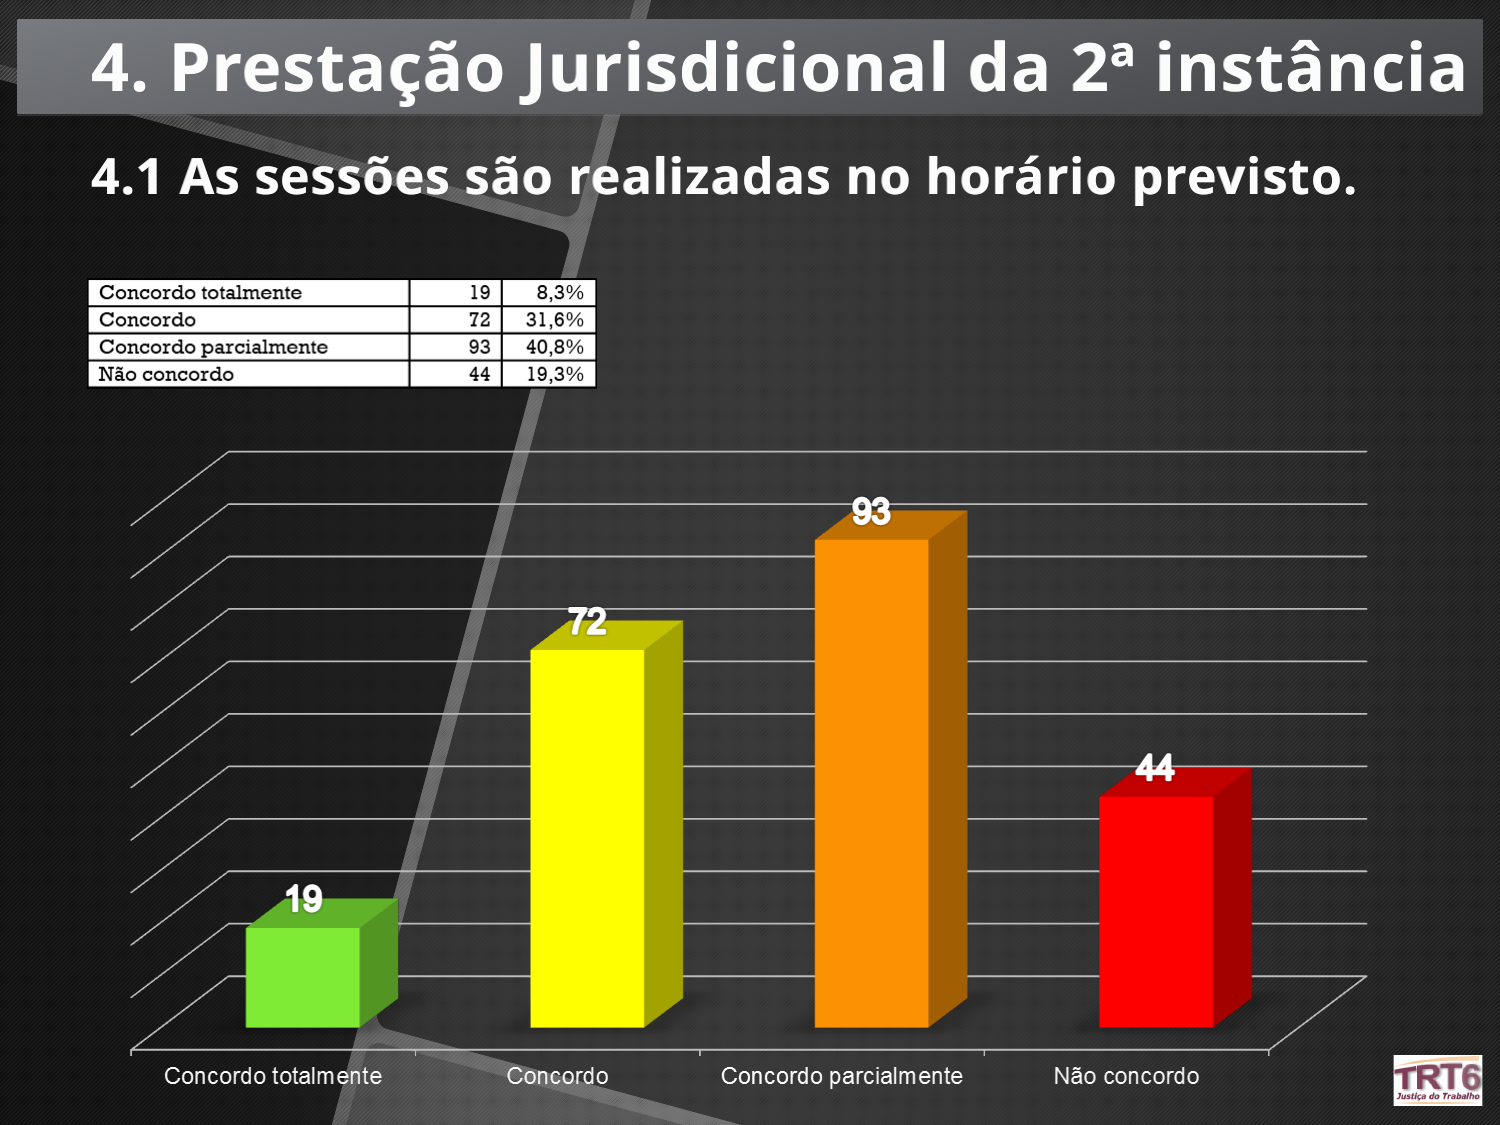

4. Prestação Jurisdicional da 2ª instância
4.1 As sessões são realizadas no horário previsto.